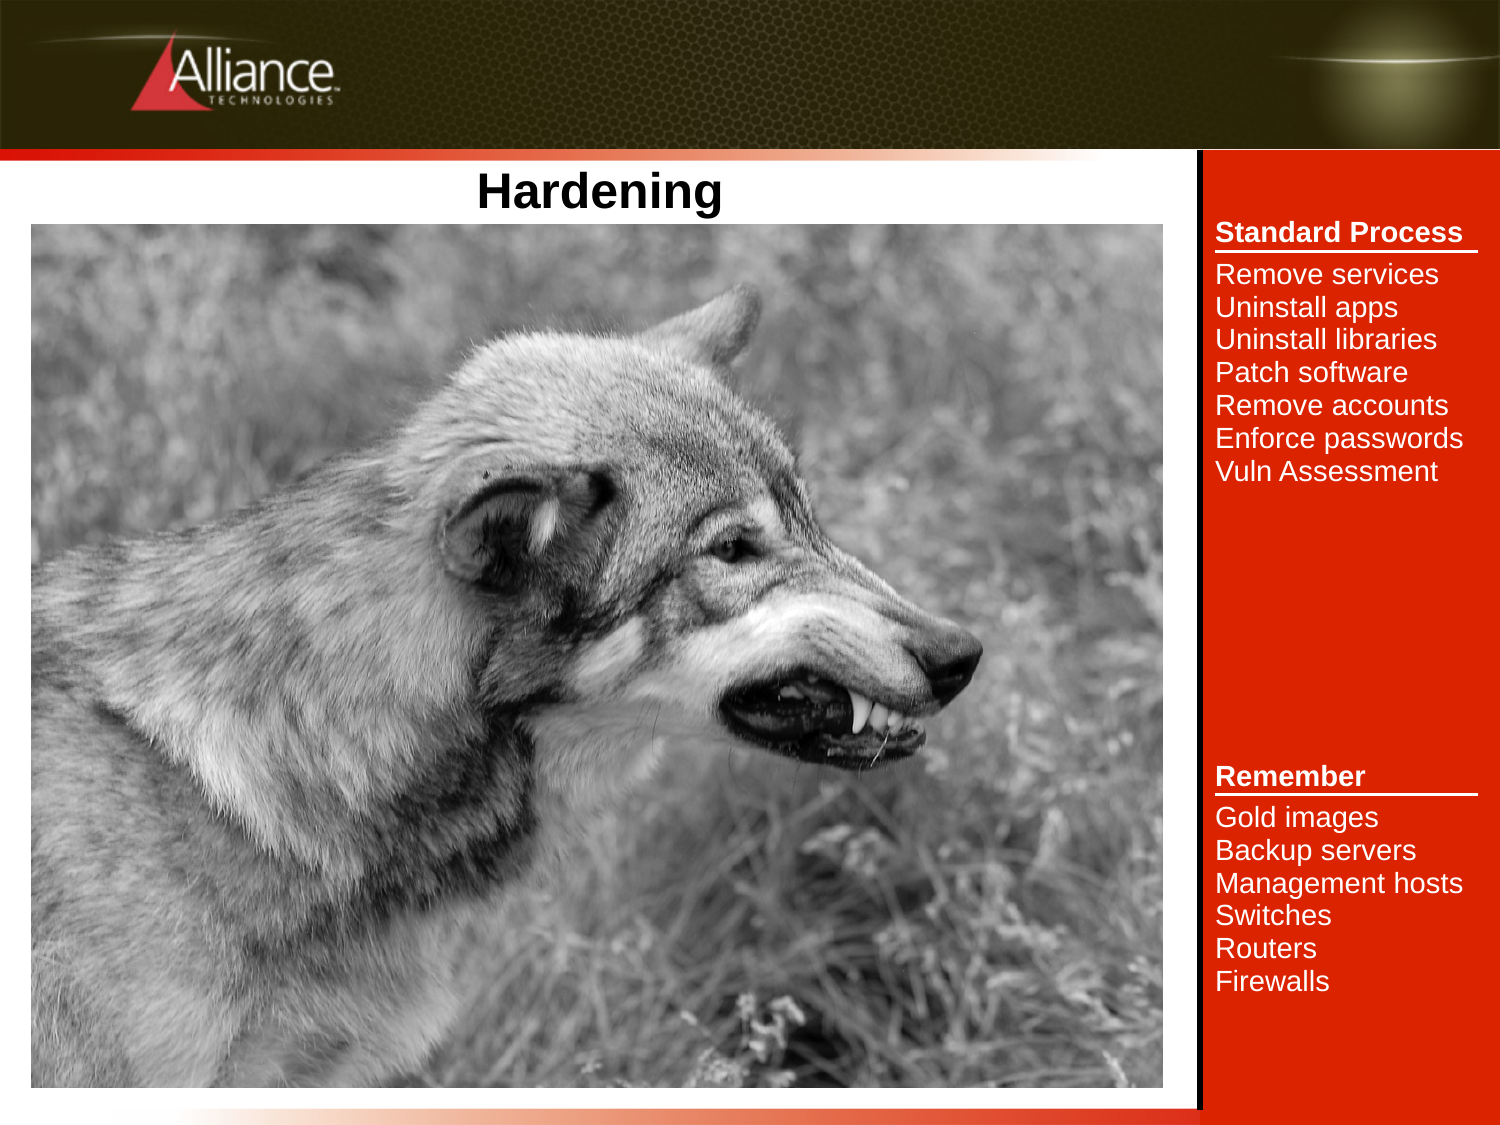

Hardening
Standard Process
Remove services
Uninstall apps
Uninstall libraries
Patch software
Remove accounts
Enforce passwords
Vuln Assessment
Remember
Gold images
Backup servers
Management hosts
Switches
Routers
Firewalls